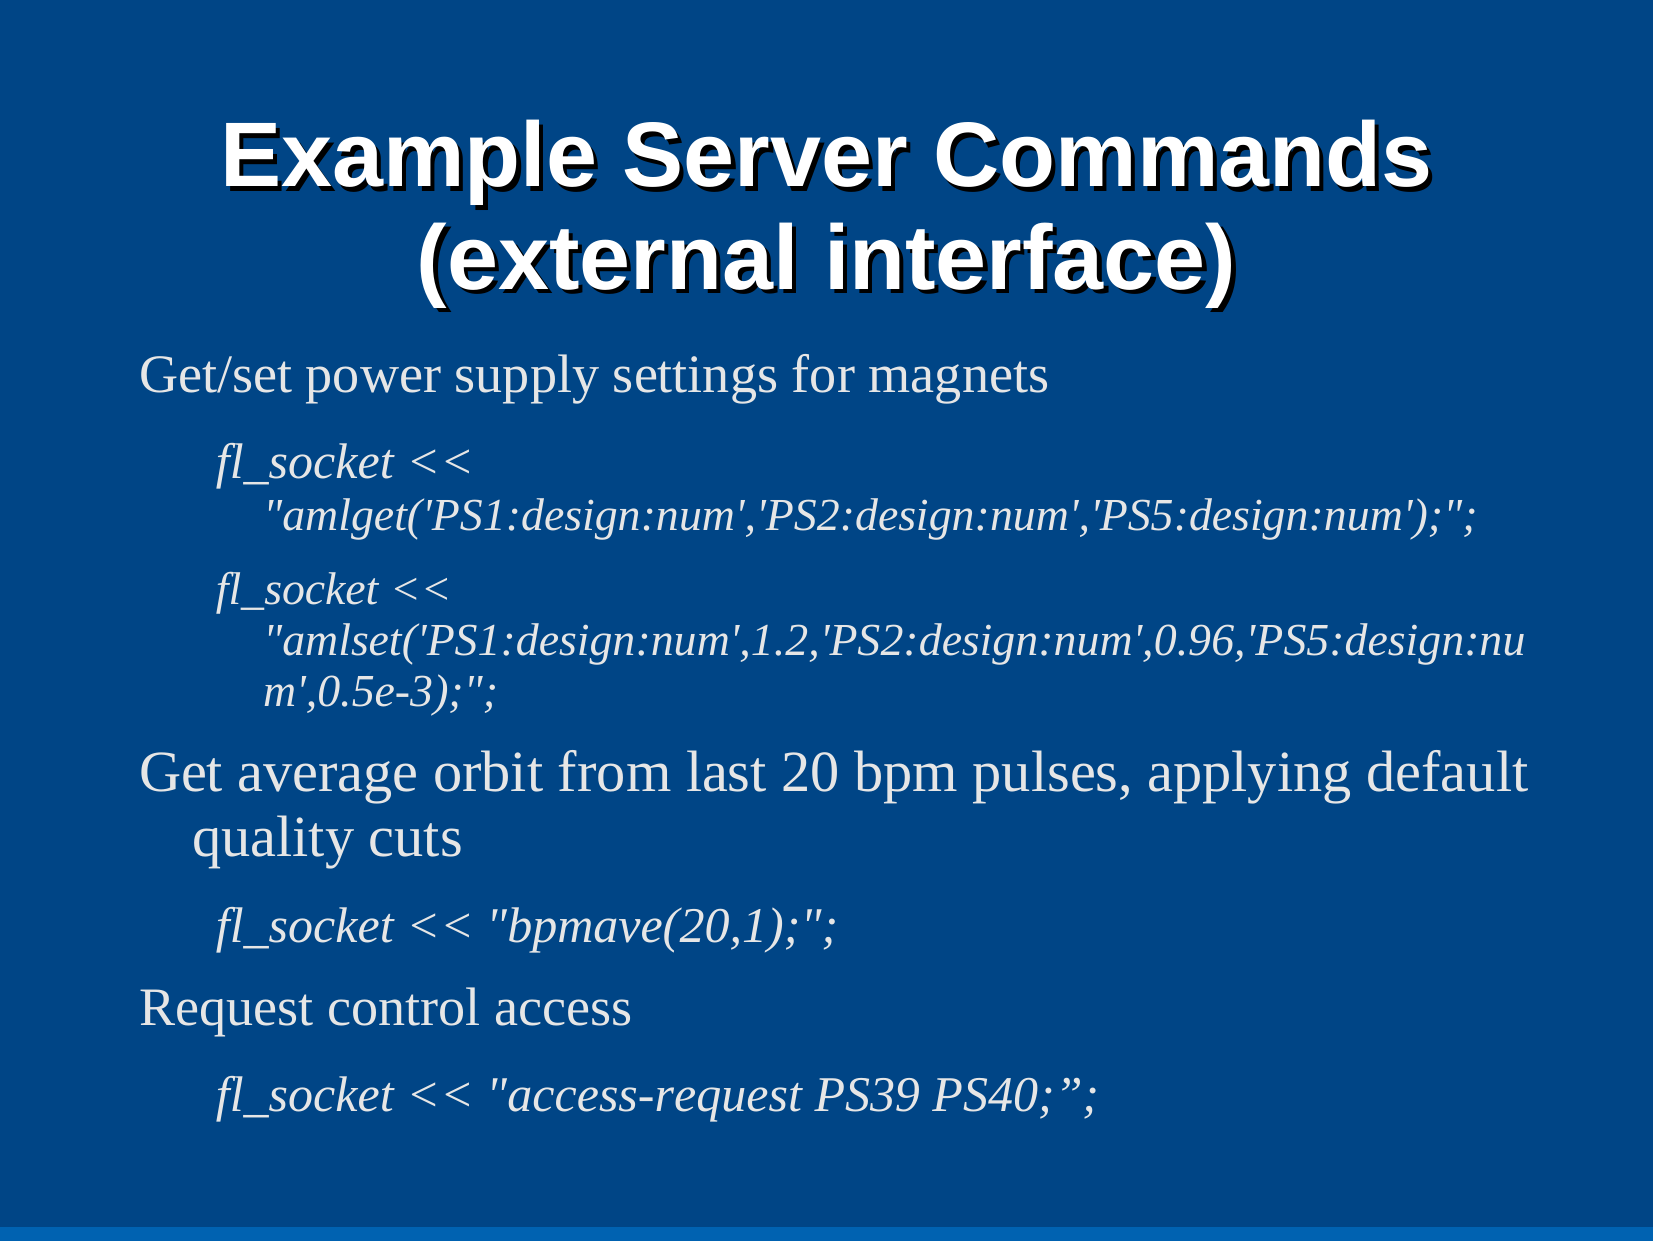

# Example Server Commands (external interface)
Get/set power supply settings for magnets
fl_socket << "amlget('PS1:design:num','PS2:design:num','PS5:design:num');";
fl_socket << "amlset('PS1:design:num',1.2,'PS2:design:num',0.96,'PS5:design:num',0.5e-3);";
Get average orbit from last 20 bpm pulses, applying default quality cuts
fl_socket << "bpmave(20,1);";
Request control access
fl_socket << "access-request PS39 PS40;”;